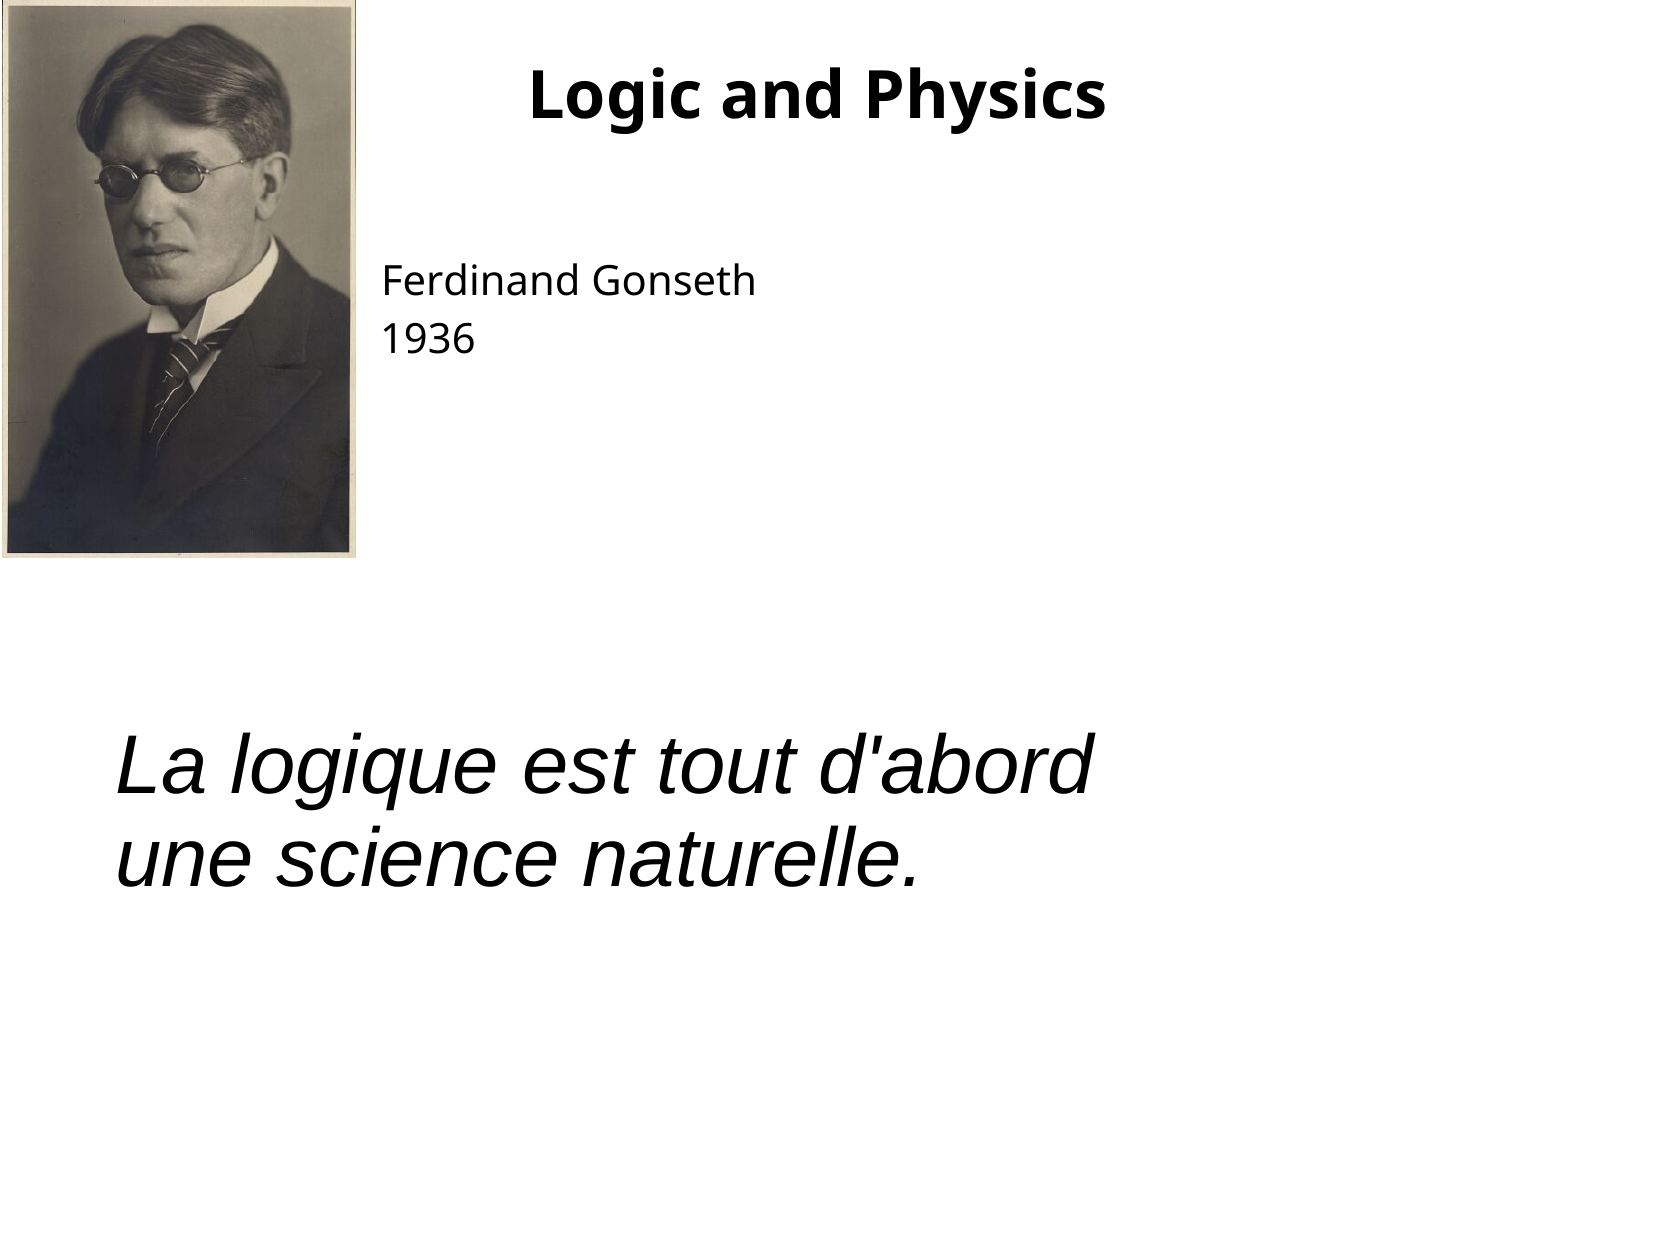

Logic and Physics
Ferdinand Gonseth
1936
La logique est tout d'abord
une science naturelle.